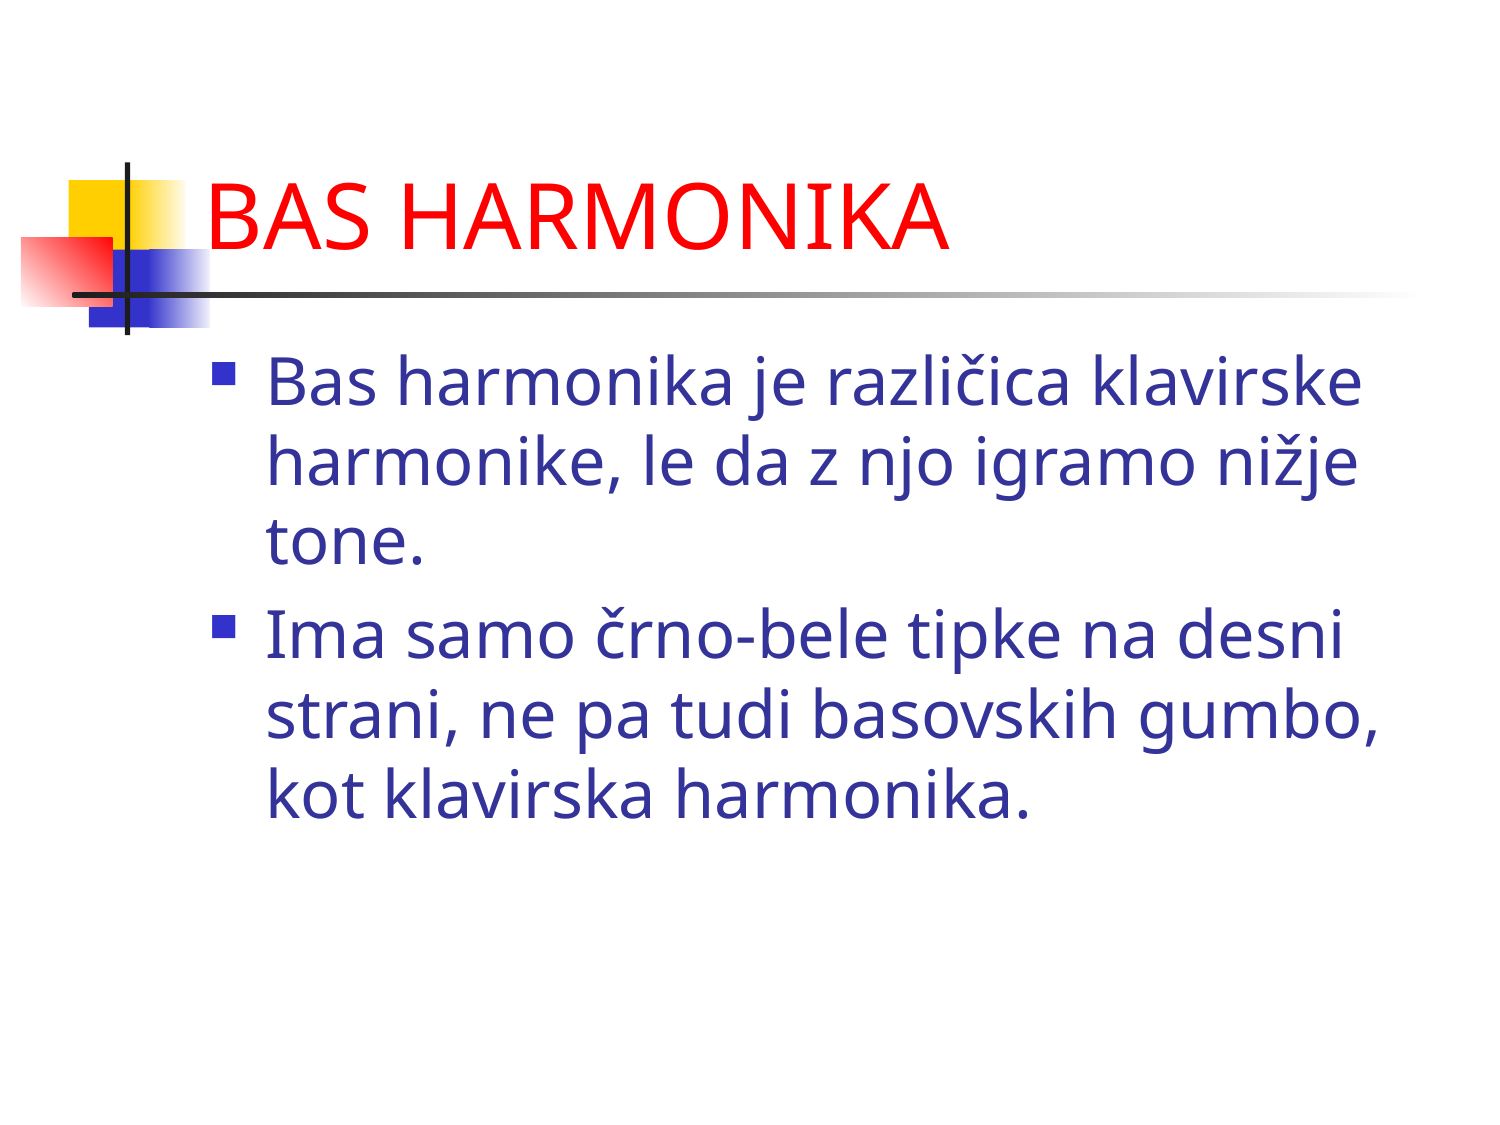

# BAS HARMONIKA
Bas harmonika je različica klavirske harmonike, le da z njo igramo nižje tone.
Ima samo črno-bele tipke na desni strani, ne pa tudi basovskih gumbo, kot klavirska harmonika.